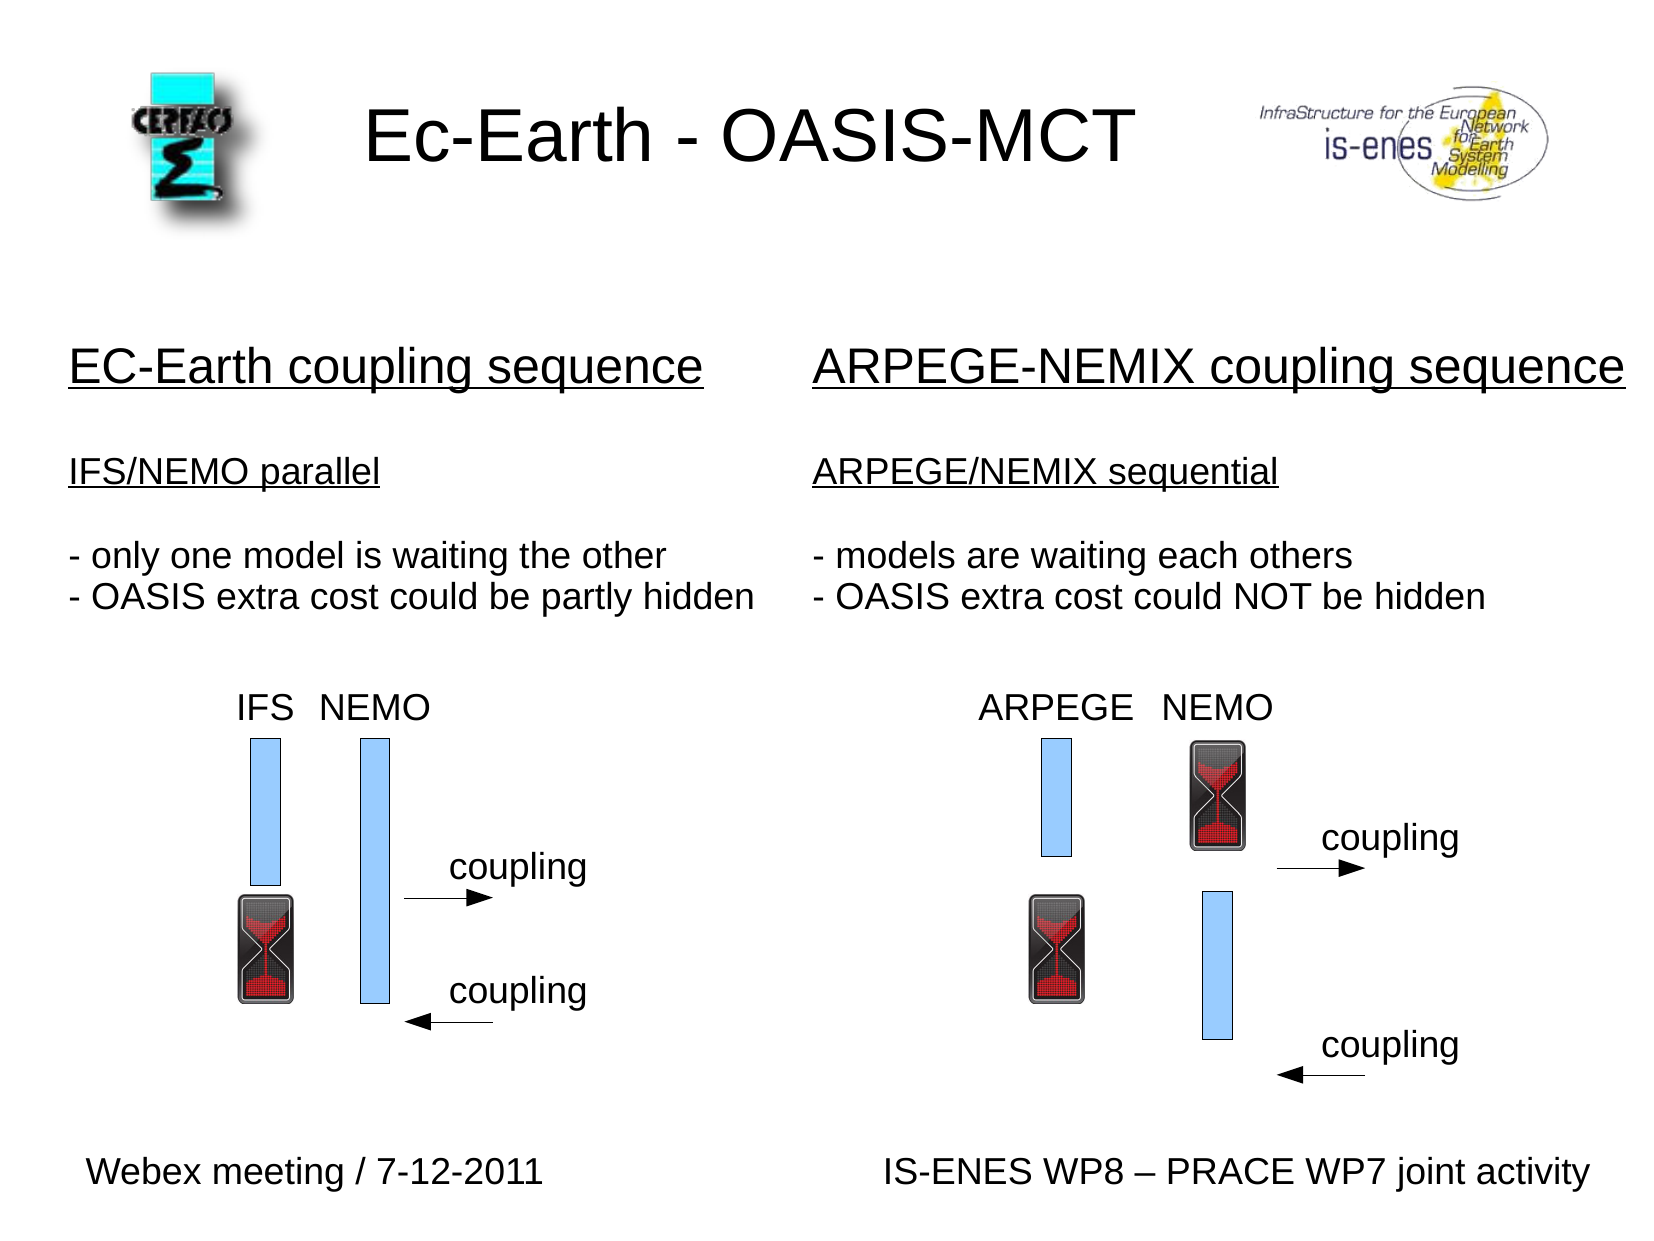

EC-Earth coupling sequence
IFS/NEMO parallel
- only one model is waiting the other
- OASIS extra cost could be partly hidden
ARPEGE-NEMIX coupling sequence
ARPEGE/NEMIX sequential
- models are waiting each others
- OASIS extra cost could NOT be hidden
IFS
NEMO
coupling
coupling
ARPEGE
NEMO
coupling
coupling